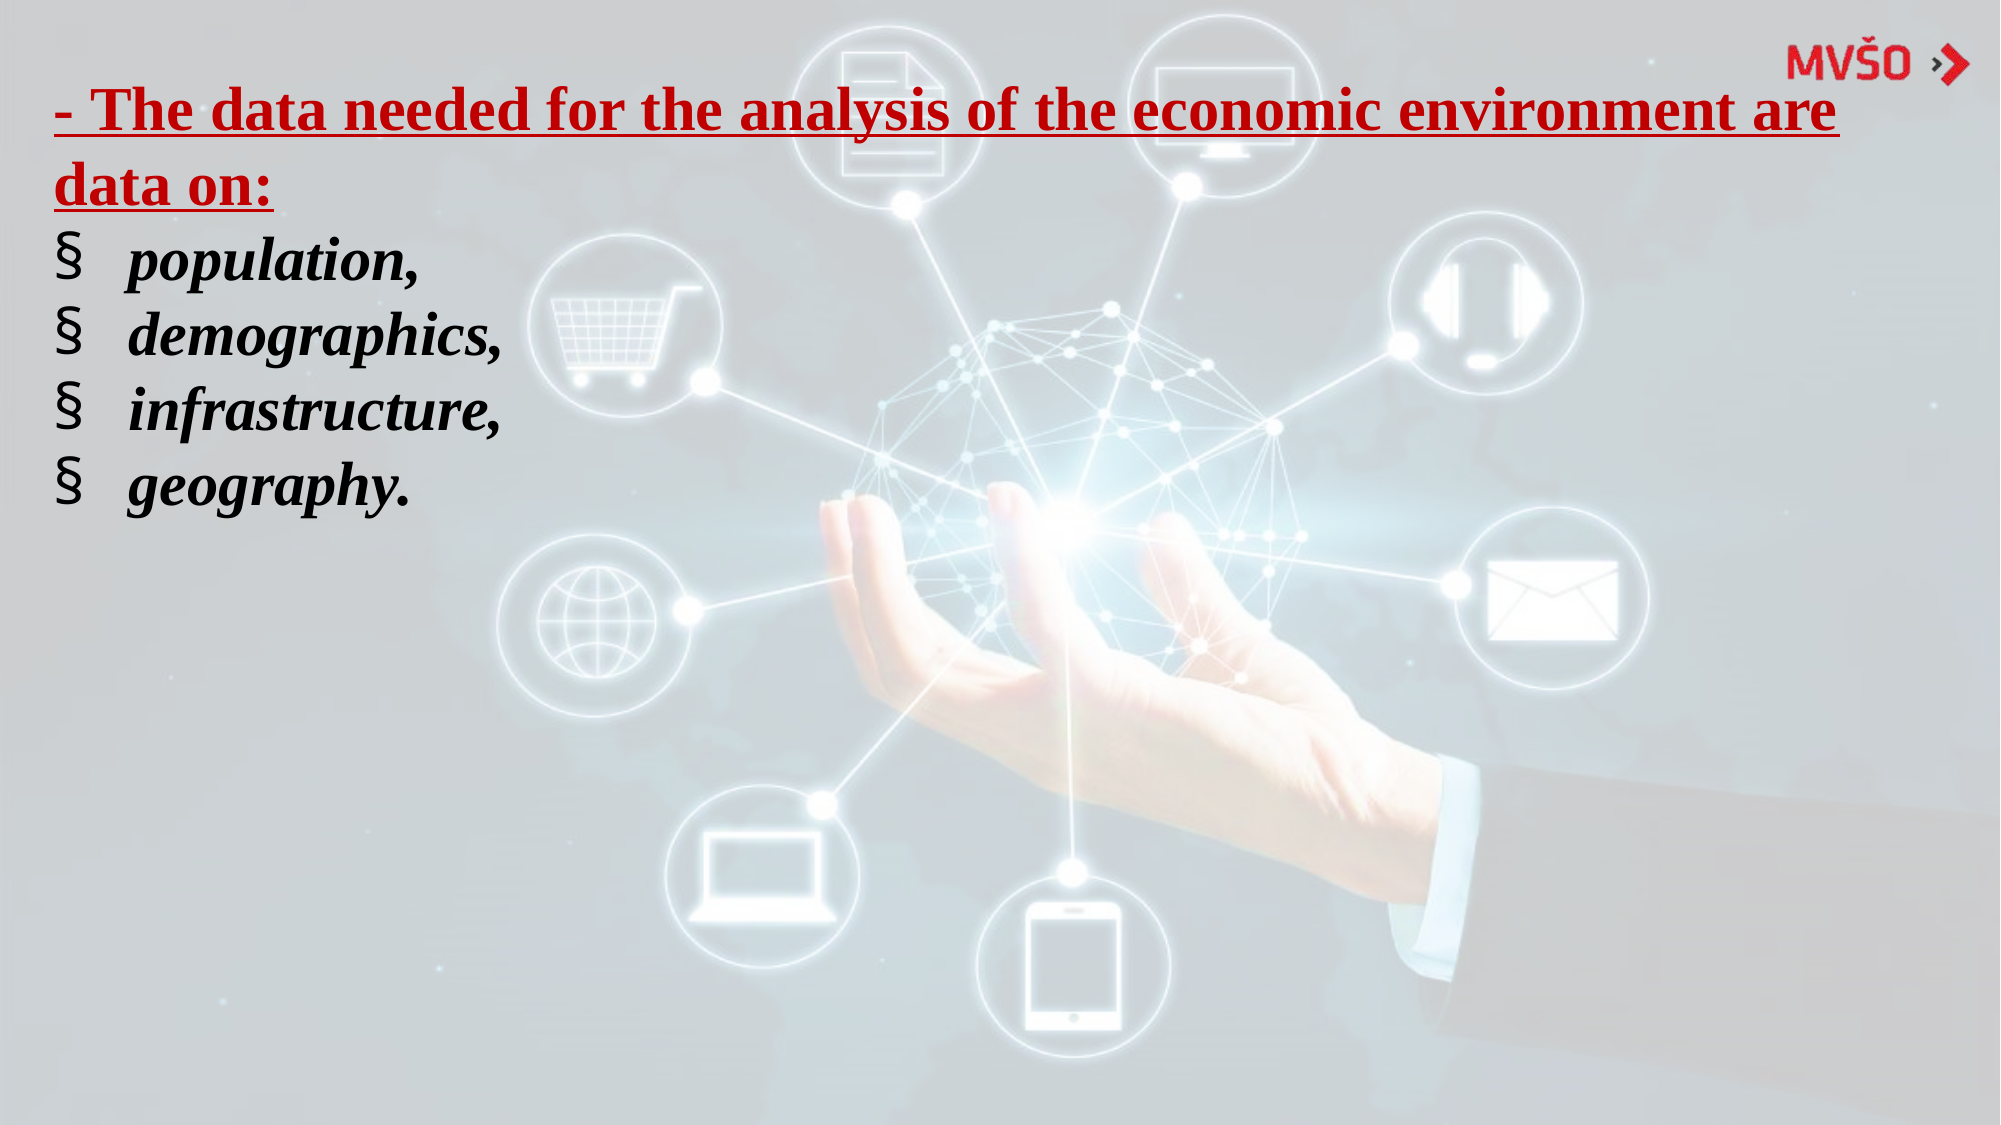

- The data needed for the analysis of the economic environment are data on:
population,
demographics,
infrastructure,
geography.